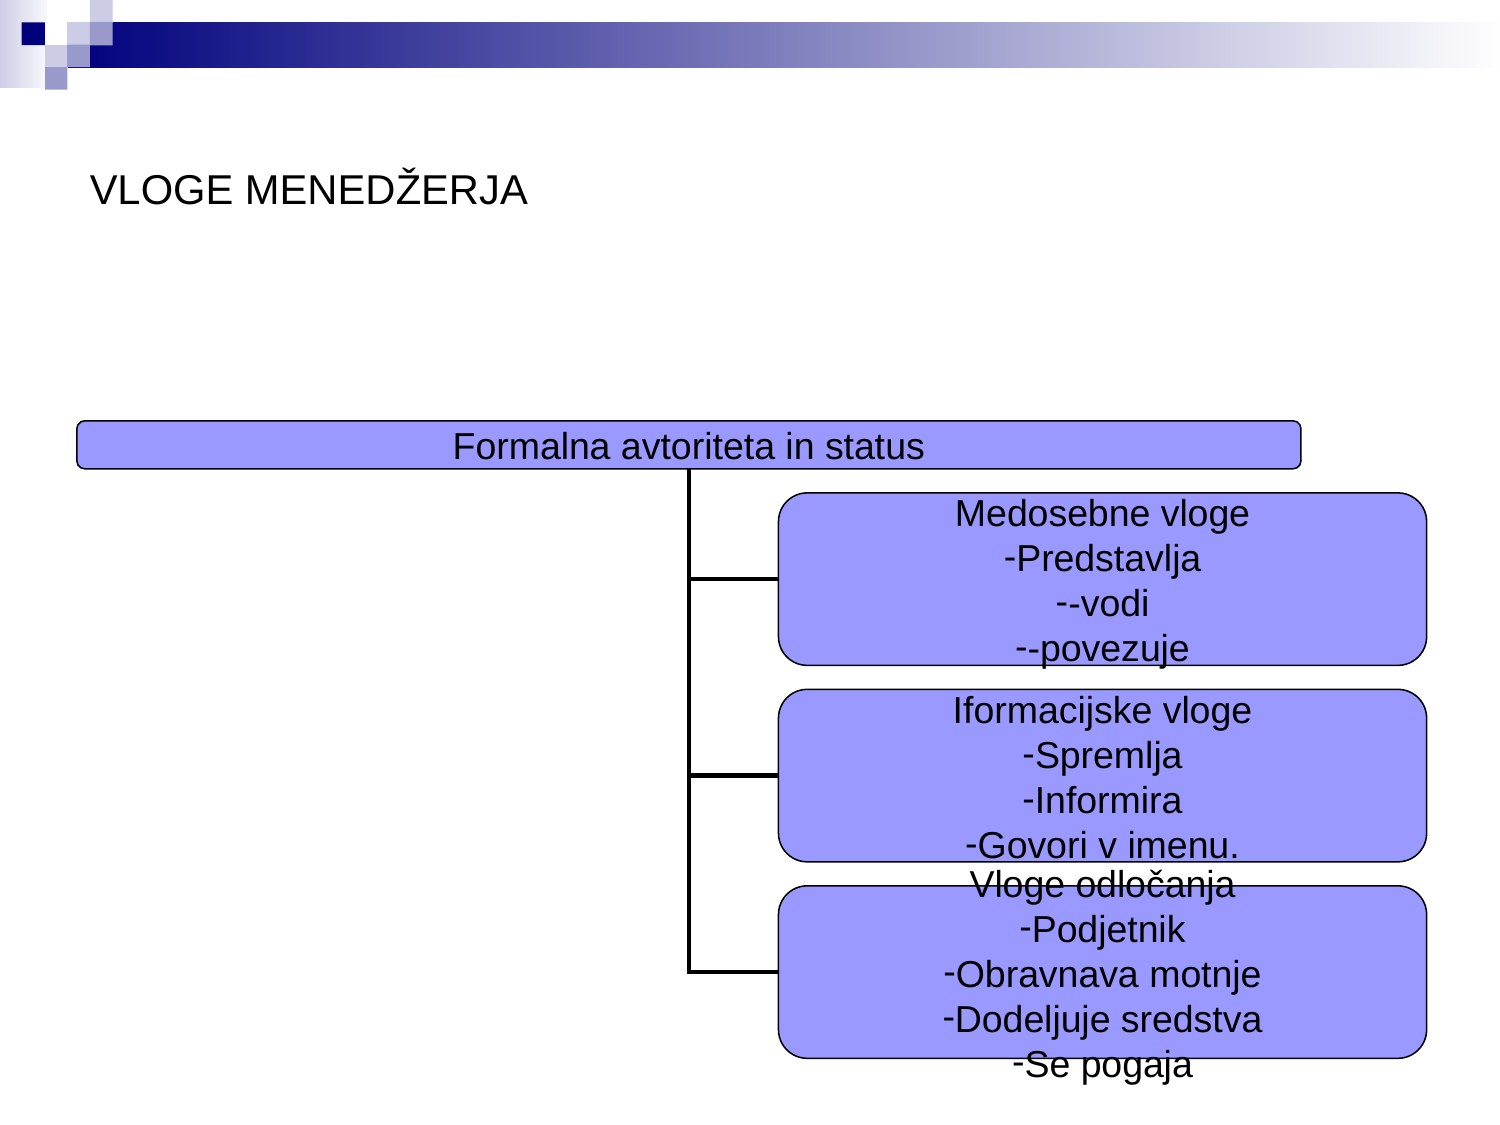

# VLOGE MENEDŽERJA
Formalna avtoriteta in status
Medosebne vloge
Predstavlja
-vodi
-povezuje
Iformacijske vloge
Spremlja
Informira
Govori v imenu.
Vloge odločanja
Podjetnik
Obravnava motnje
Dodeljuje sredstva
Se pogaja